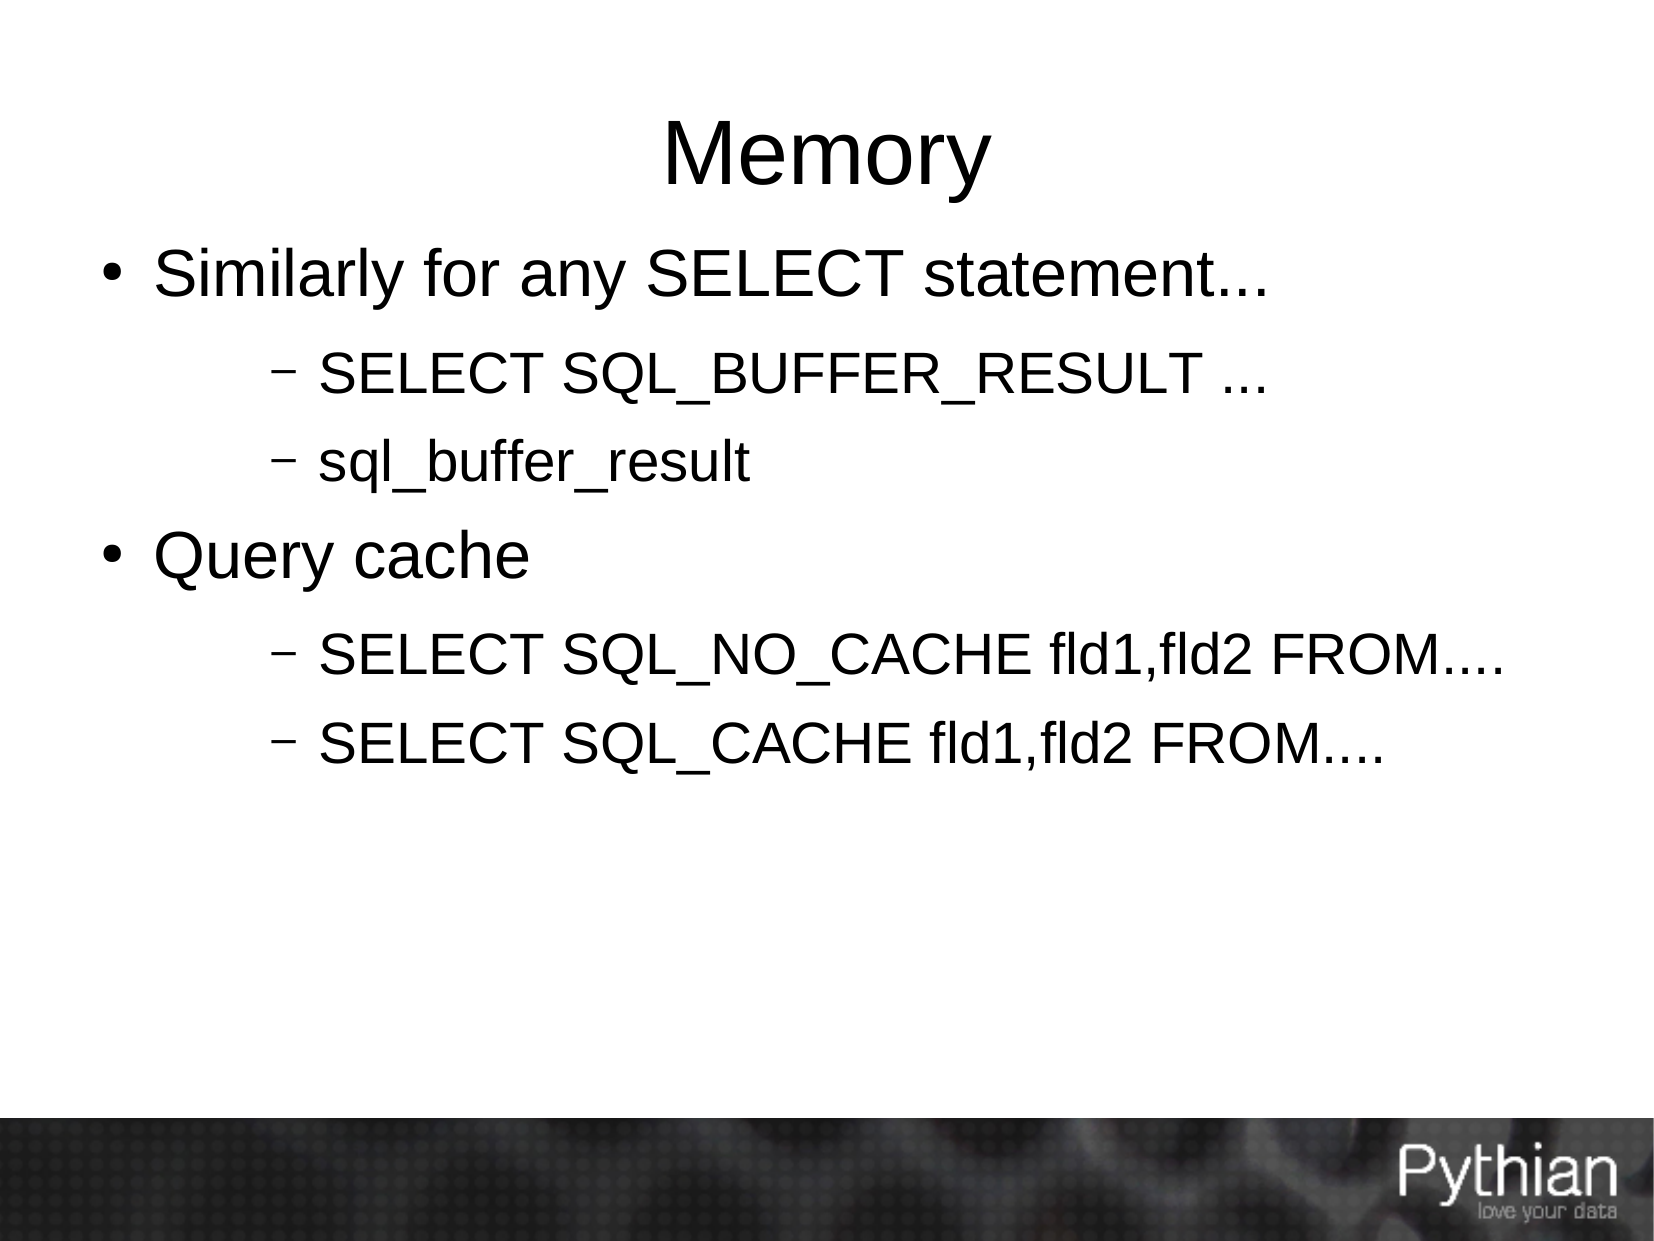

# Memory
Similarly for any SELECT statement...
SELECT SQL_BUFFER_RESULT ...
sql_buffer_result
Query cache
SELECT SQL_NO_CACHE fld1,fld2 FROM....
SELECT SQL_CACHE fld1,fld2 FROM....